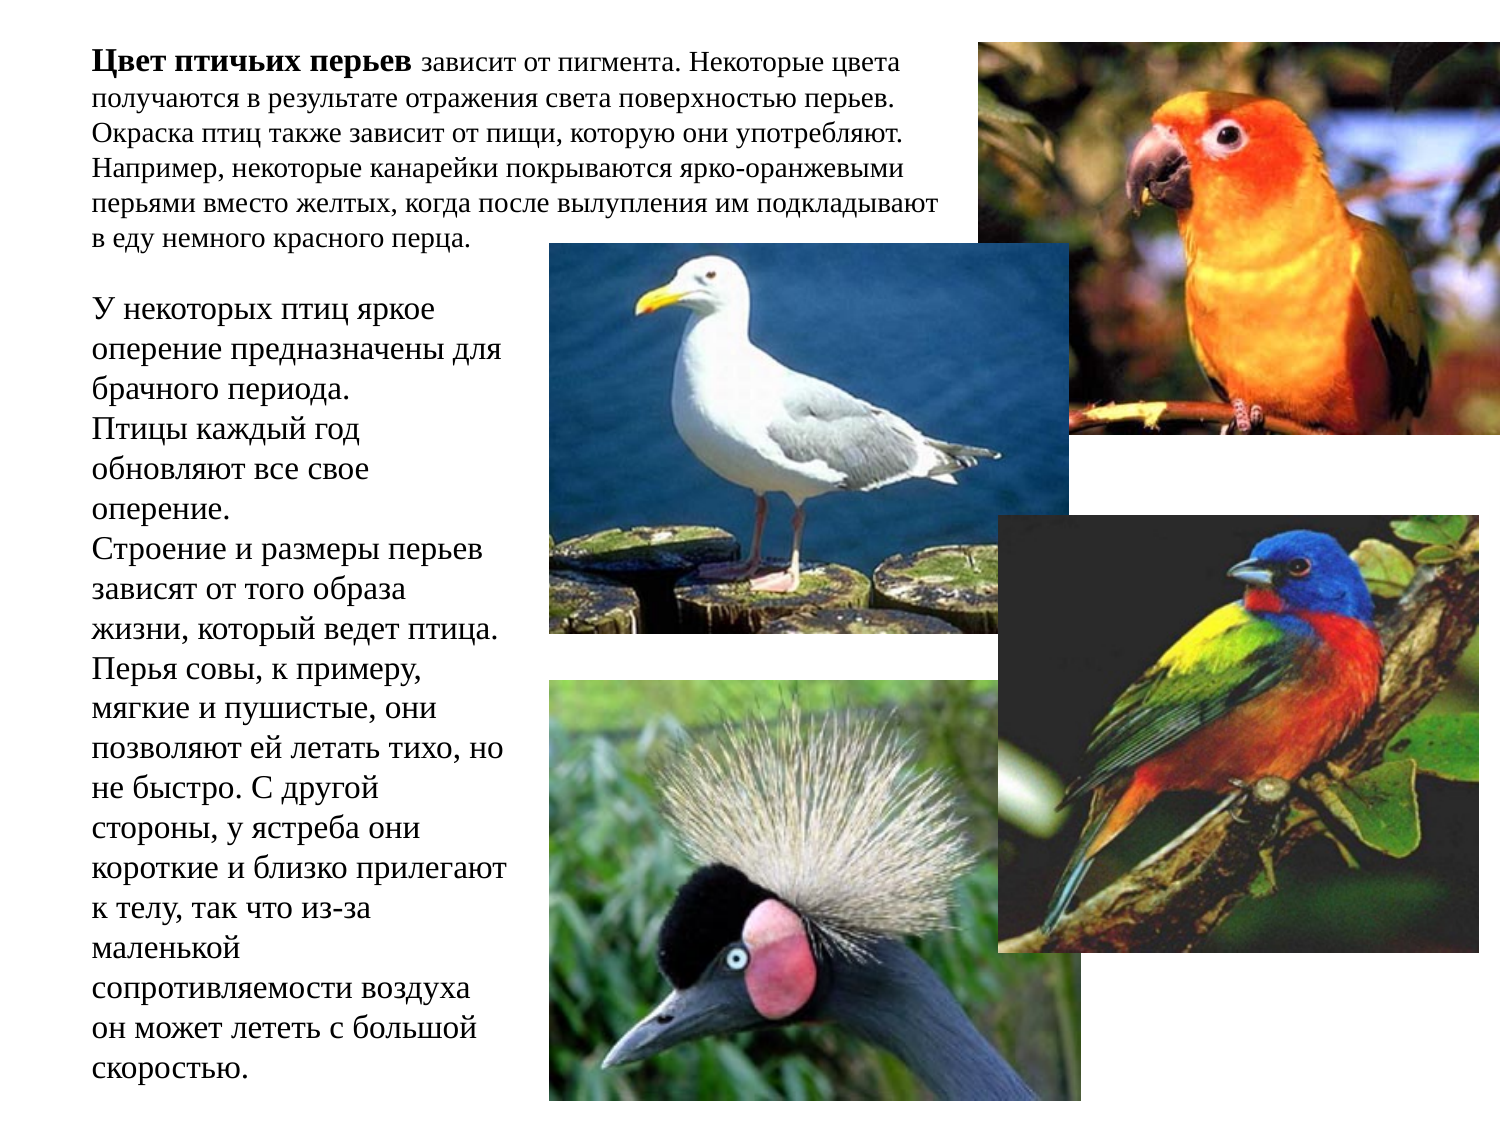

Цвет птичьих перьев зависит от пигмента. Некоторые цвета получаются в результате отражения света поверхностью перьев. Окраска птиц также зависит от пищи, которую они употребляют. Например, некоторые канарейки покрываются ярко-оранжевыми перьями вместо желтых, когда после вылупления им подкладывают в еду немного красного перца.
У некоторых птиц яркое оперение предназначены для брачного периода.
Птицы каждый год обновляют все свое оперение.
Строение и размеры перьев зависят от того образа жизни, который ведет птица. Перья совы, к примеру, мягкие и пушистые, они позволяют ей летать тихо, но не быстро. С другой стороны, у ястреба они короткие и близко прилегают к телу, так что из-за маленькой сопротивляемости воздуха он может лететь с большой скоростью.